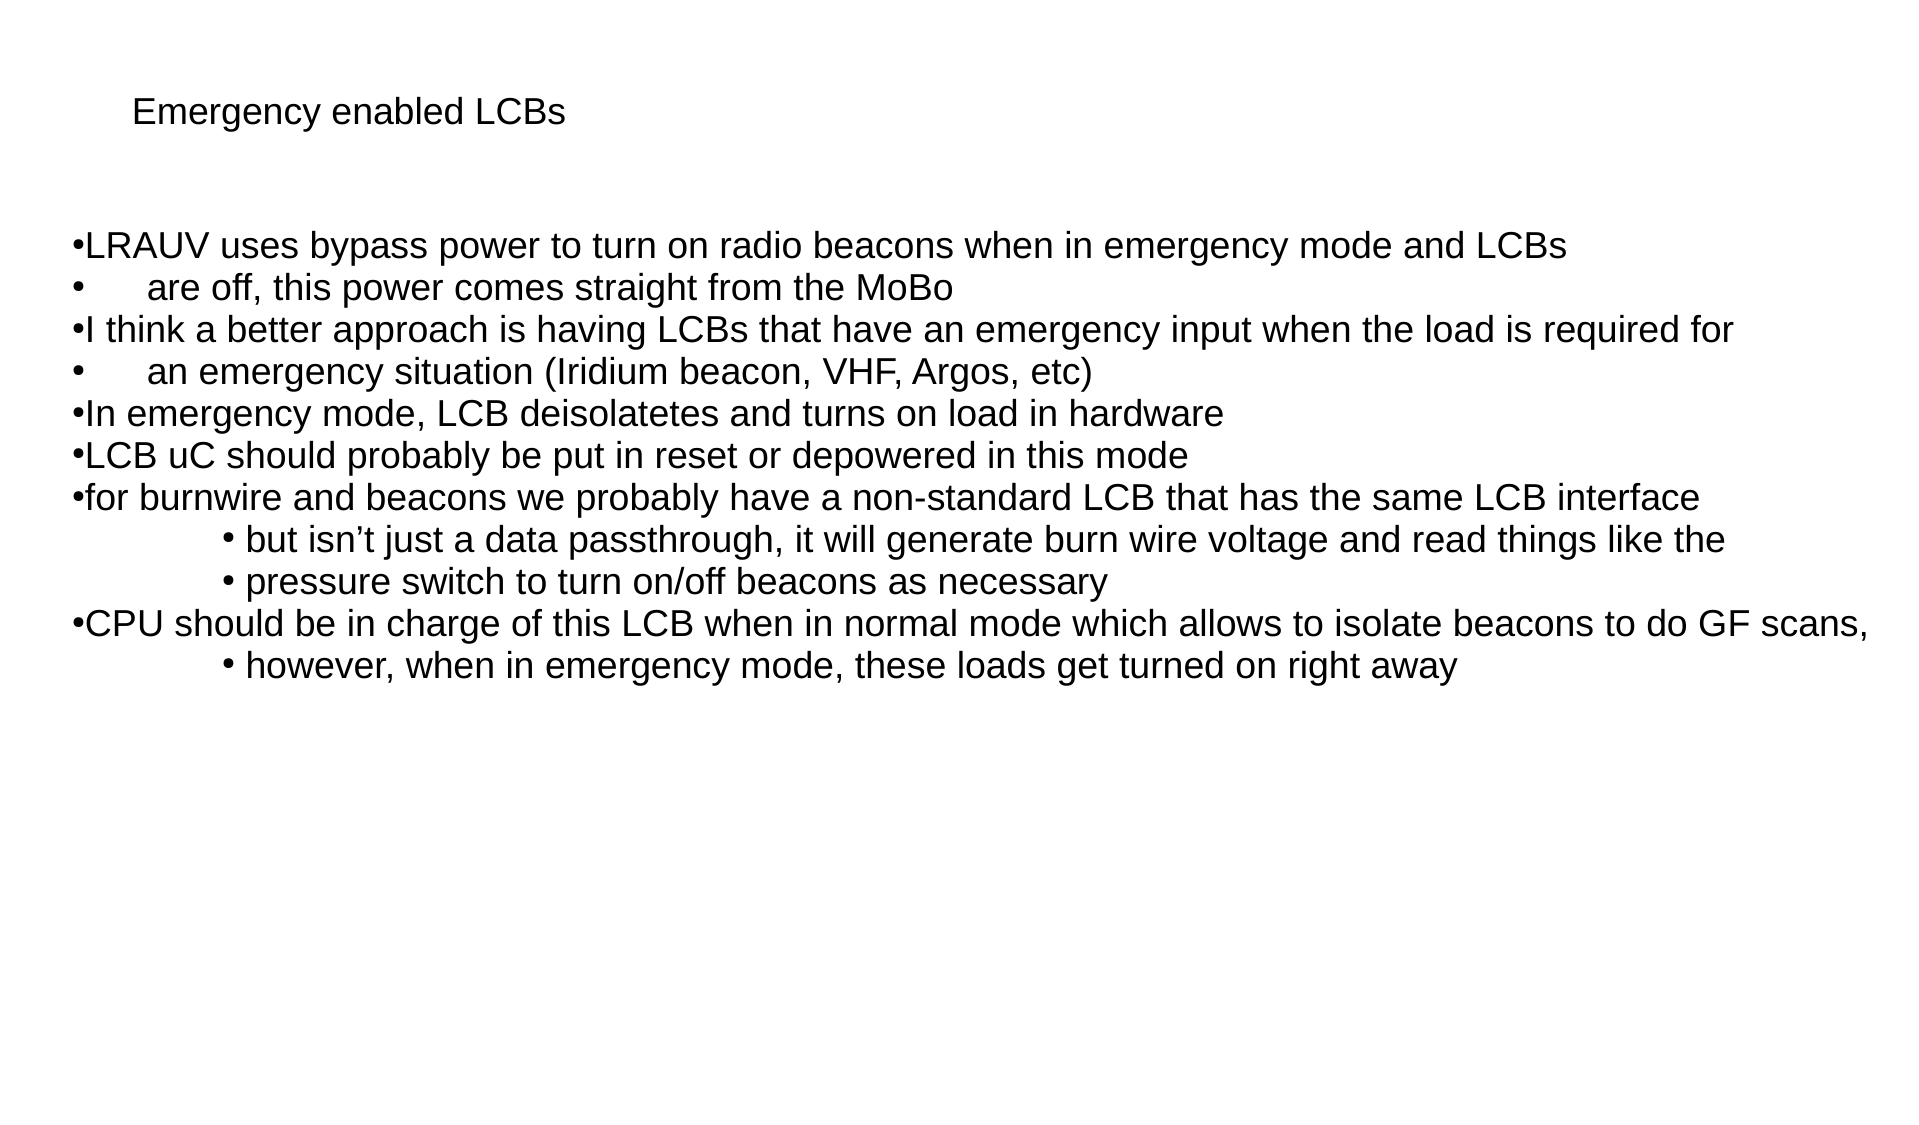

# Emergency enabled LCBs
LRAUV uses bypass power to turn on radio beacons when in emergency mode and LCBs
 	are off, this power comes straight from the MoBo
I think a better approach is having LCBs that have an emergency input when the load is required for
 	an emergency situation (Iridium beacon, VHF, Argos, etc)
In emergency mode, LCB deisolatetes and turns on load in hardware
LCB uC should probably be put in reset or depowered in this mode
for burnwire and beacons we probably have a non-standard LCB that has the same LCB interface
 but isn’t just a data passthrough, it will generate burn wire voltage and read things like the
 pressure switch to turn on/off beacons as necessary
CPU should be in charge of this LCB when in normal mode which allows to isolate beacons to do GF scans,
 however, when in emergency mode, these loads get turned on right away